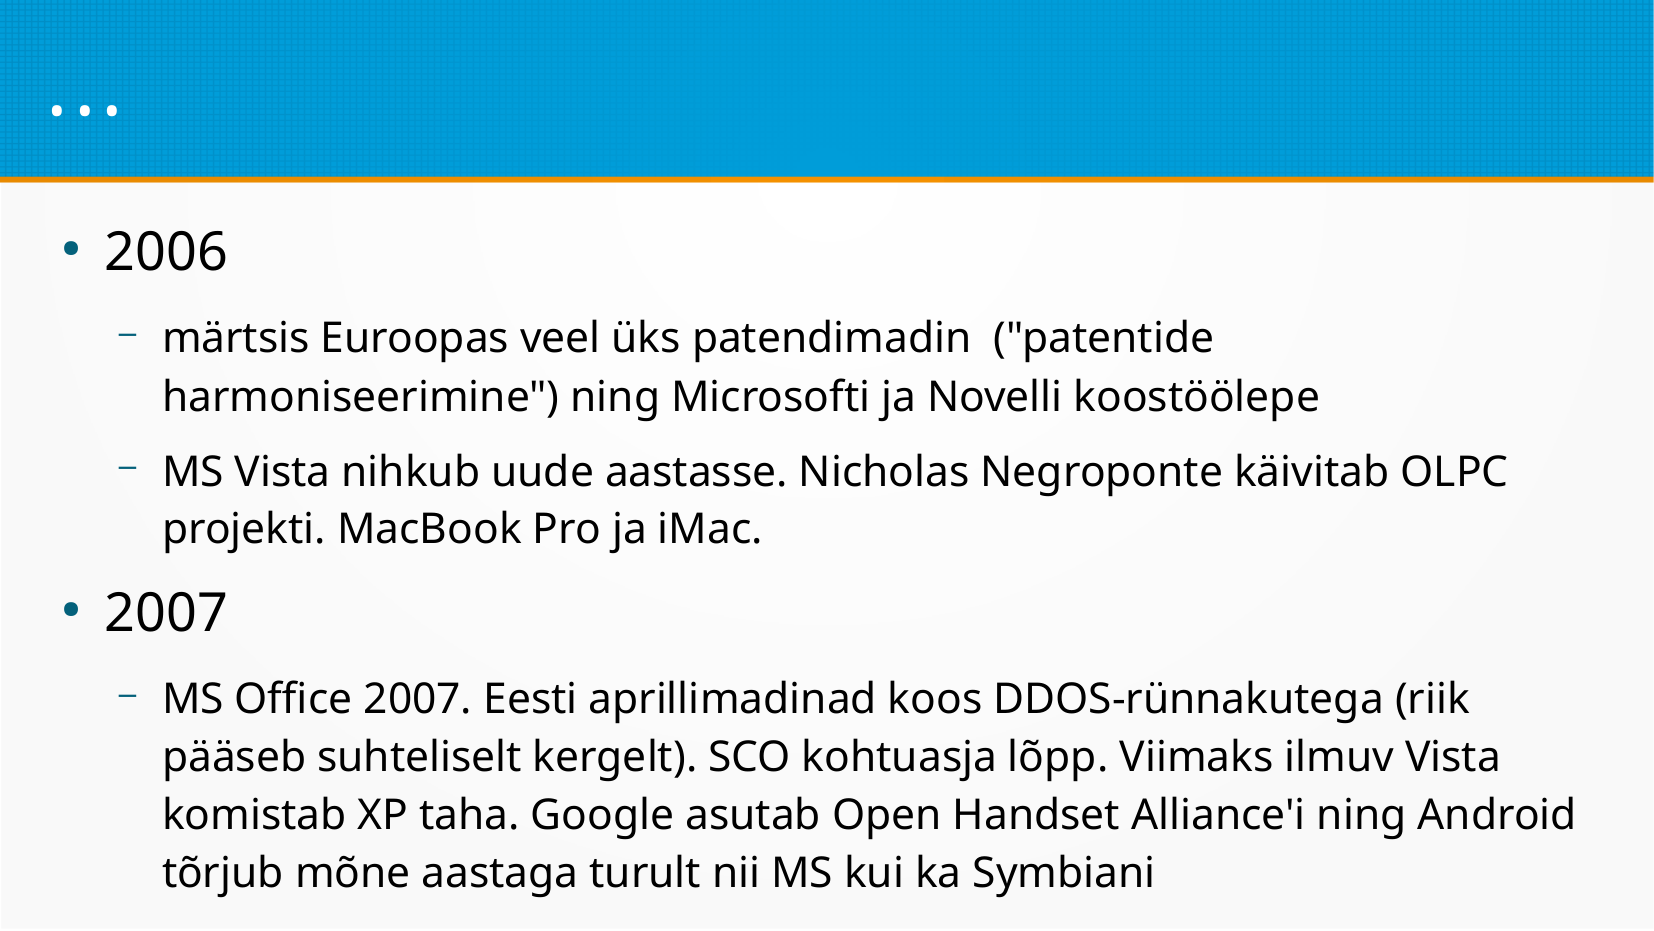

# ...
2006
märtsis Euroopas veel üks patendimadin ("patentide harmoniseerimine") ning Microsofti ja Novelli koostöölepe
MS Vista nihkub uude aastasse. Nicholas Negroponte käivitab OLPC projekti. MacBook Pro ja iMac.
2007
MS Office 2007. Eesti aprillimadinad koos DDOS-rünnakutega (riik pääseb suhteliselt kergelt). SCO kohtuasja lõpp. Viimaks ilmuv Vista komistab XP taha. Google asutab Open Handset Alliance'i ning Android tõrjub mõne aastaga turult nii MS kui ka Symbiani